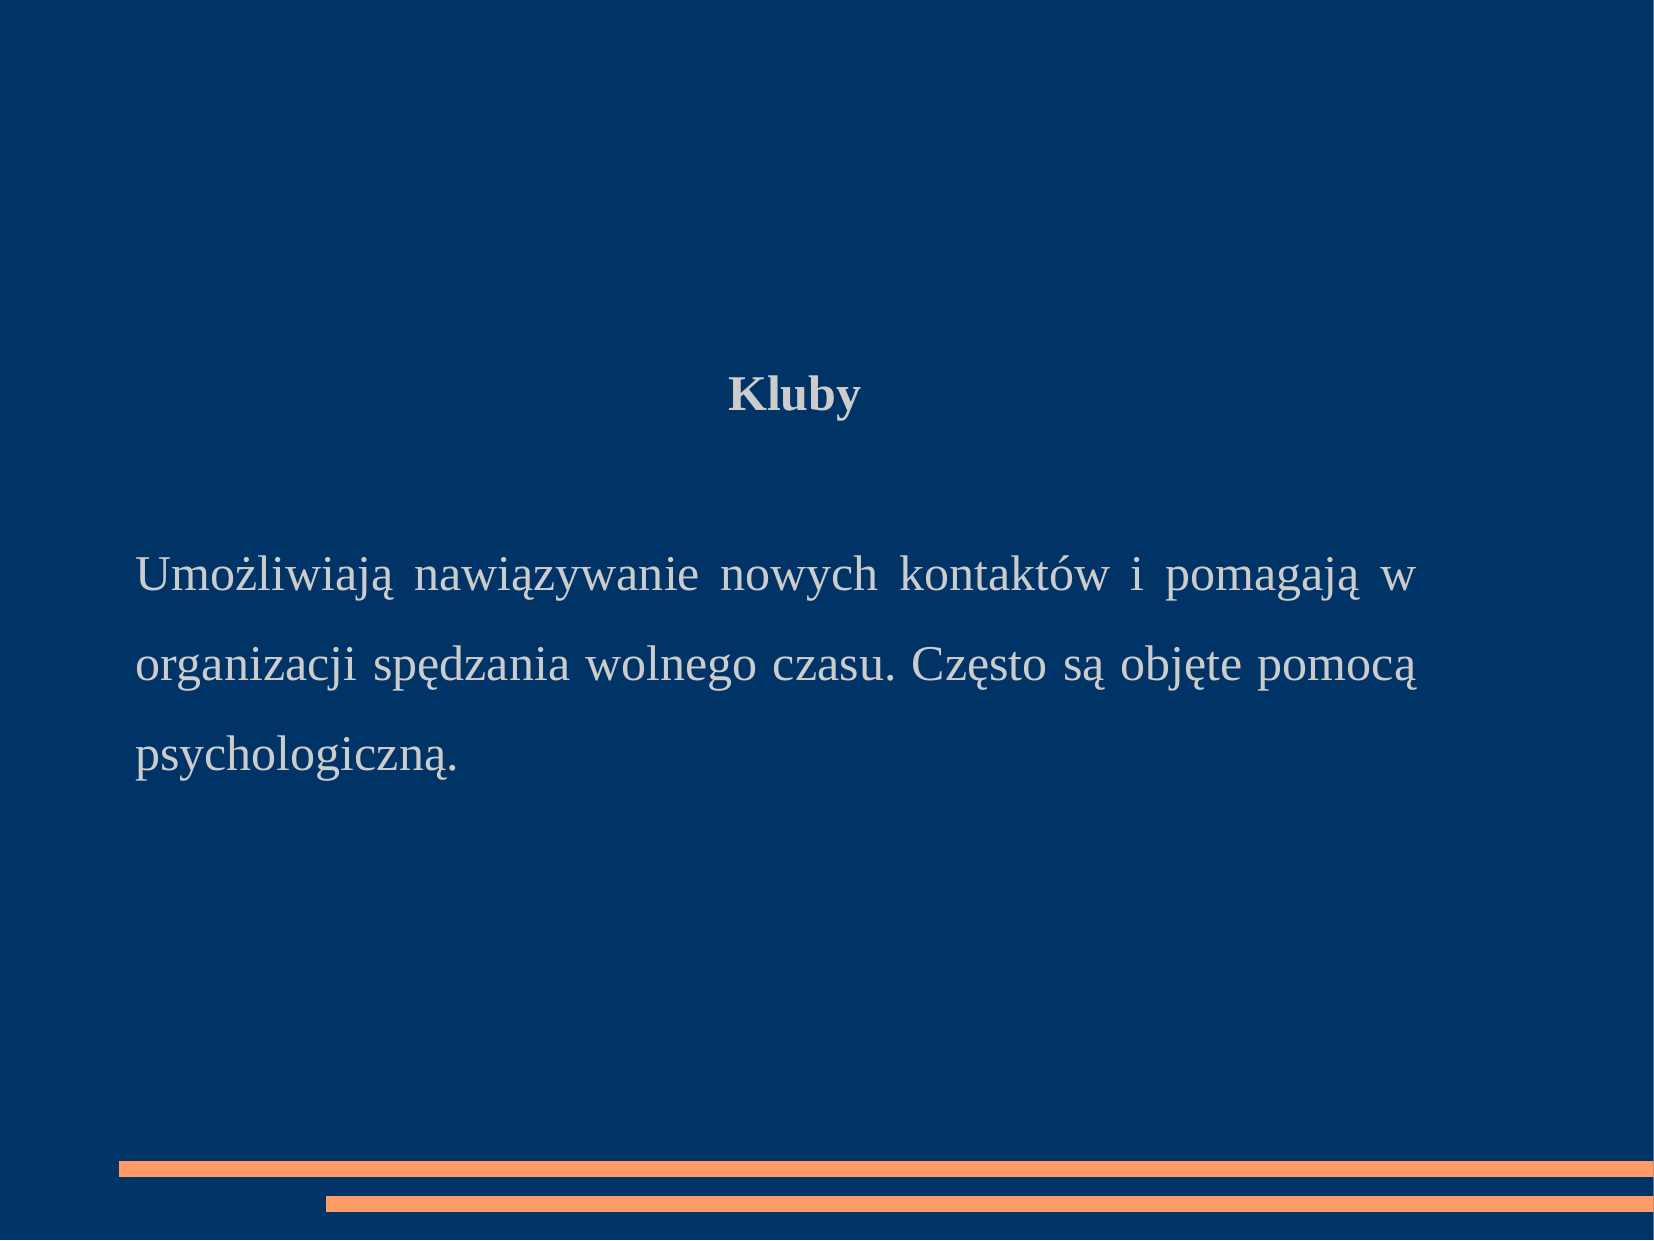

# Kluby
Umożliwiają nawiązywanie nowych kontaktów i pomagają w organizacji spędzania wolnego czasu. Często są objęte pomocą psychologiczną.